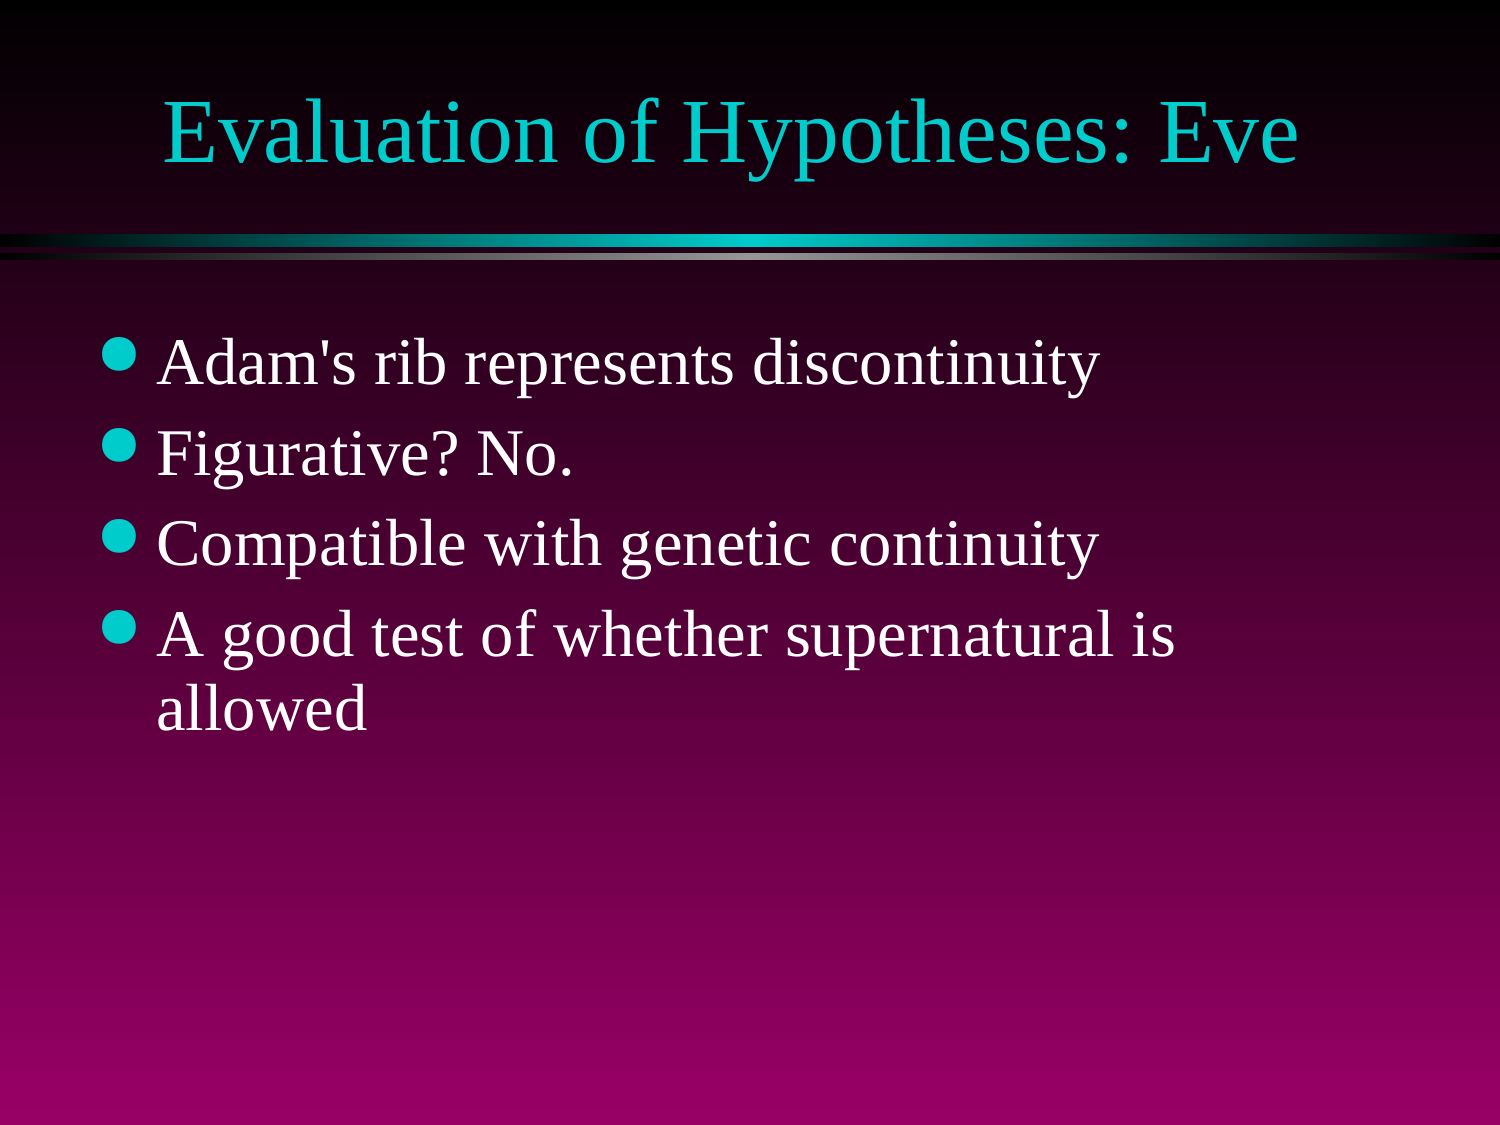

# Evaluation of Hypotheses: Eve
Adam's rib represents discontinuity
Figurative? No.
Compatible with genetic continuity
A good test of whether supernatural is allowed